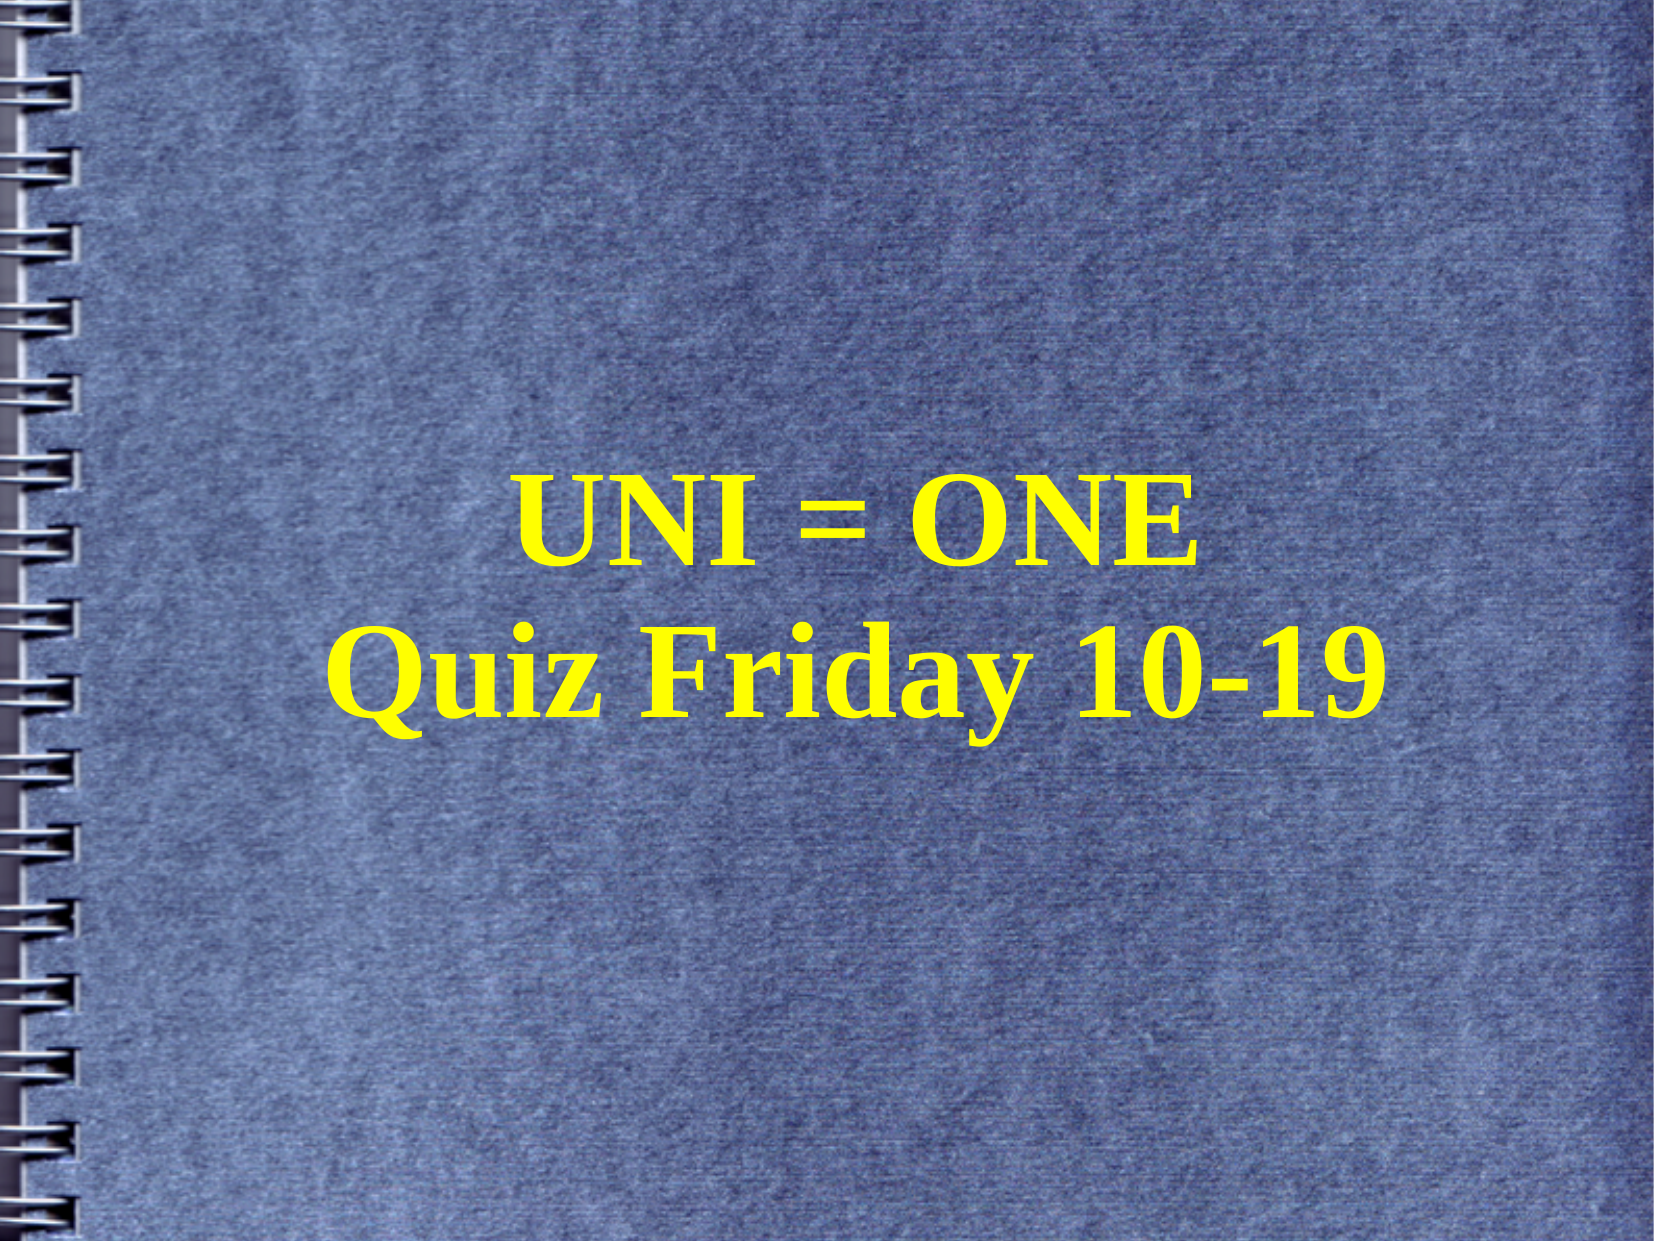

# UNI = ONE
Quiz Friday 10-19